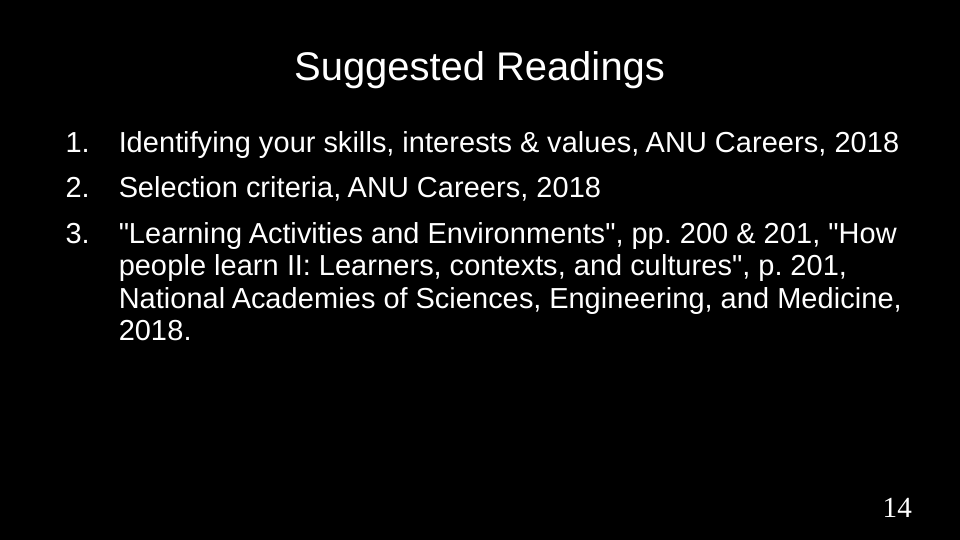

# Suggested Readings
Identifying your skills, interests & values, ANU Careers, 2018
Selection criteria, ANU Careers, 2018
"Learning Activities and Environments", pp. 200 & 201, "How people learn II: Learners, contexts, and cultures", p. 201, National Academies of Sciences, Engineering, and Medicine, 2018.
14